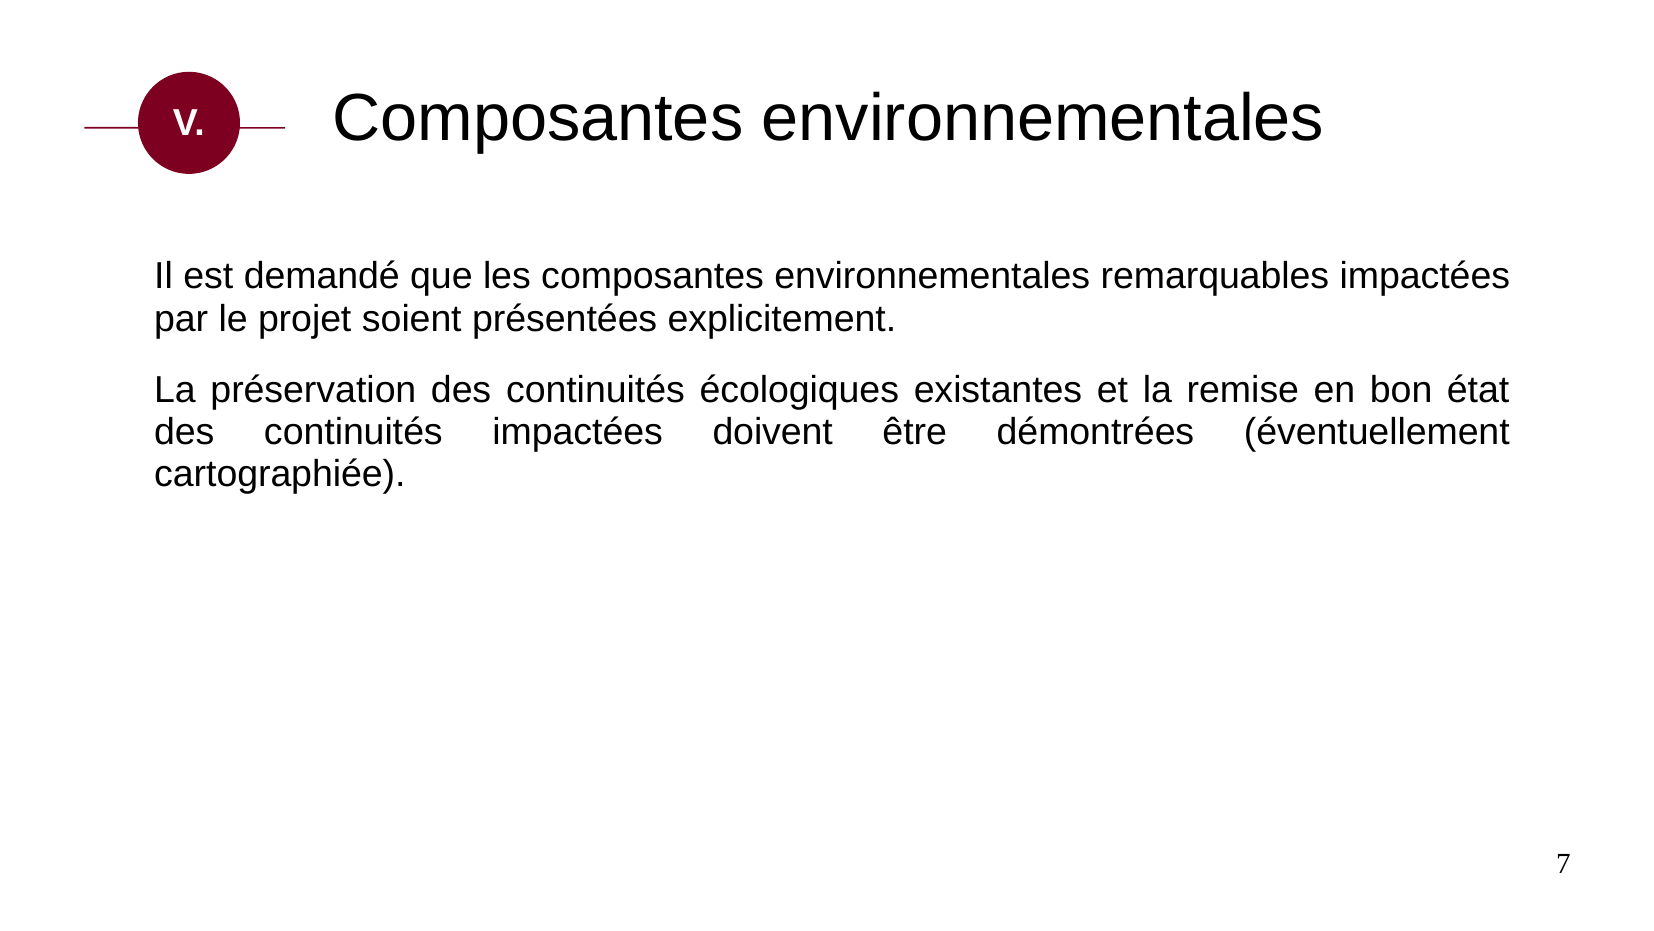

# Composantes environnementales
V.
Il est demandé que les composantes environnementales remarquables impactées par le projet soient présentées explicitement.
La préservation des continuités écologiques existantes et la remise en bon état des continuités impactées doivent être démontrées (éventuellement cartographiée).
7